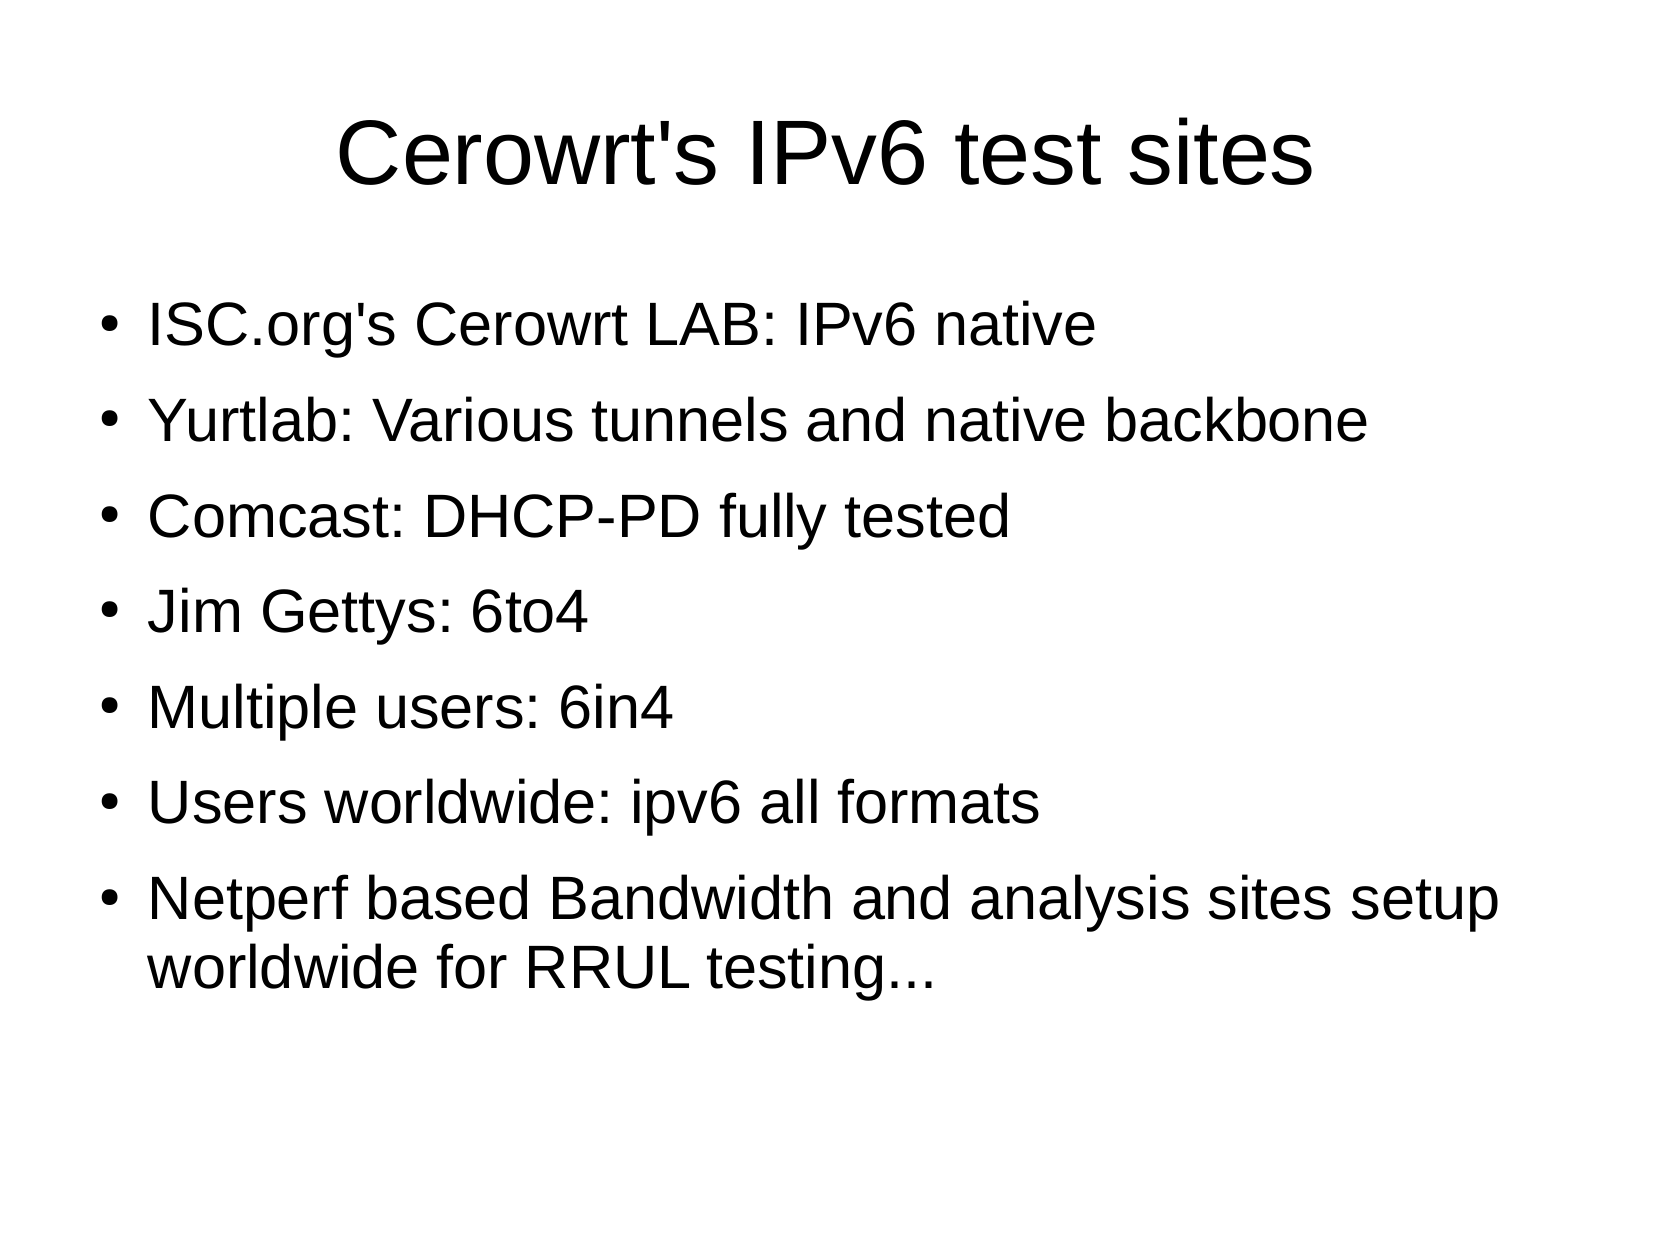

# Cerowrt's IPv6 test sites
ISC.org's Cerowrt LAB: IPv6 native
Yurtlab: Various tunnels and native backbone
Comcast: DHCP-PD fully tested
Jim Gettys: 6to4
Multiple users: 6in4
Users worldwide: ipv6 all formats
Netperf based Bandwidth and analysis sites setup worldwide for RRUL testing...